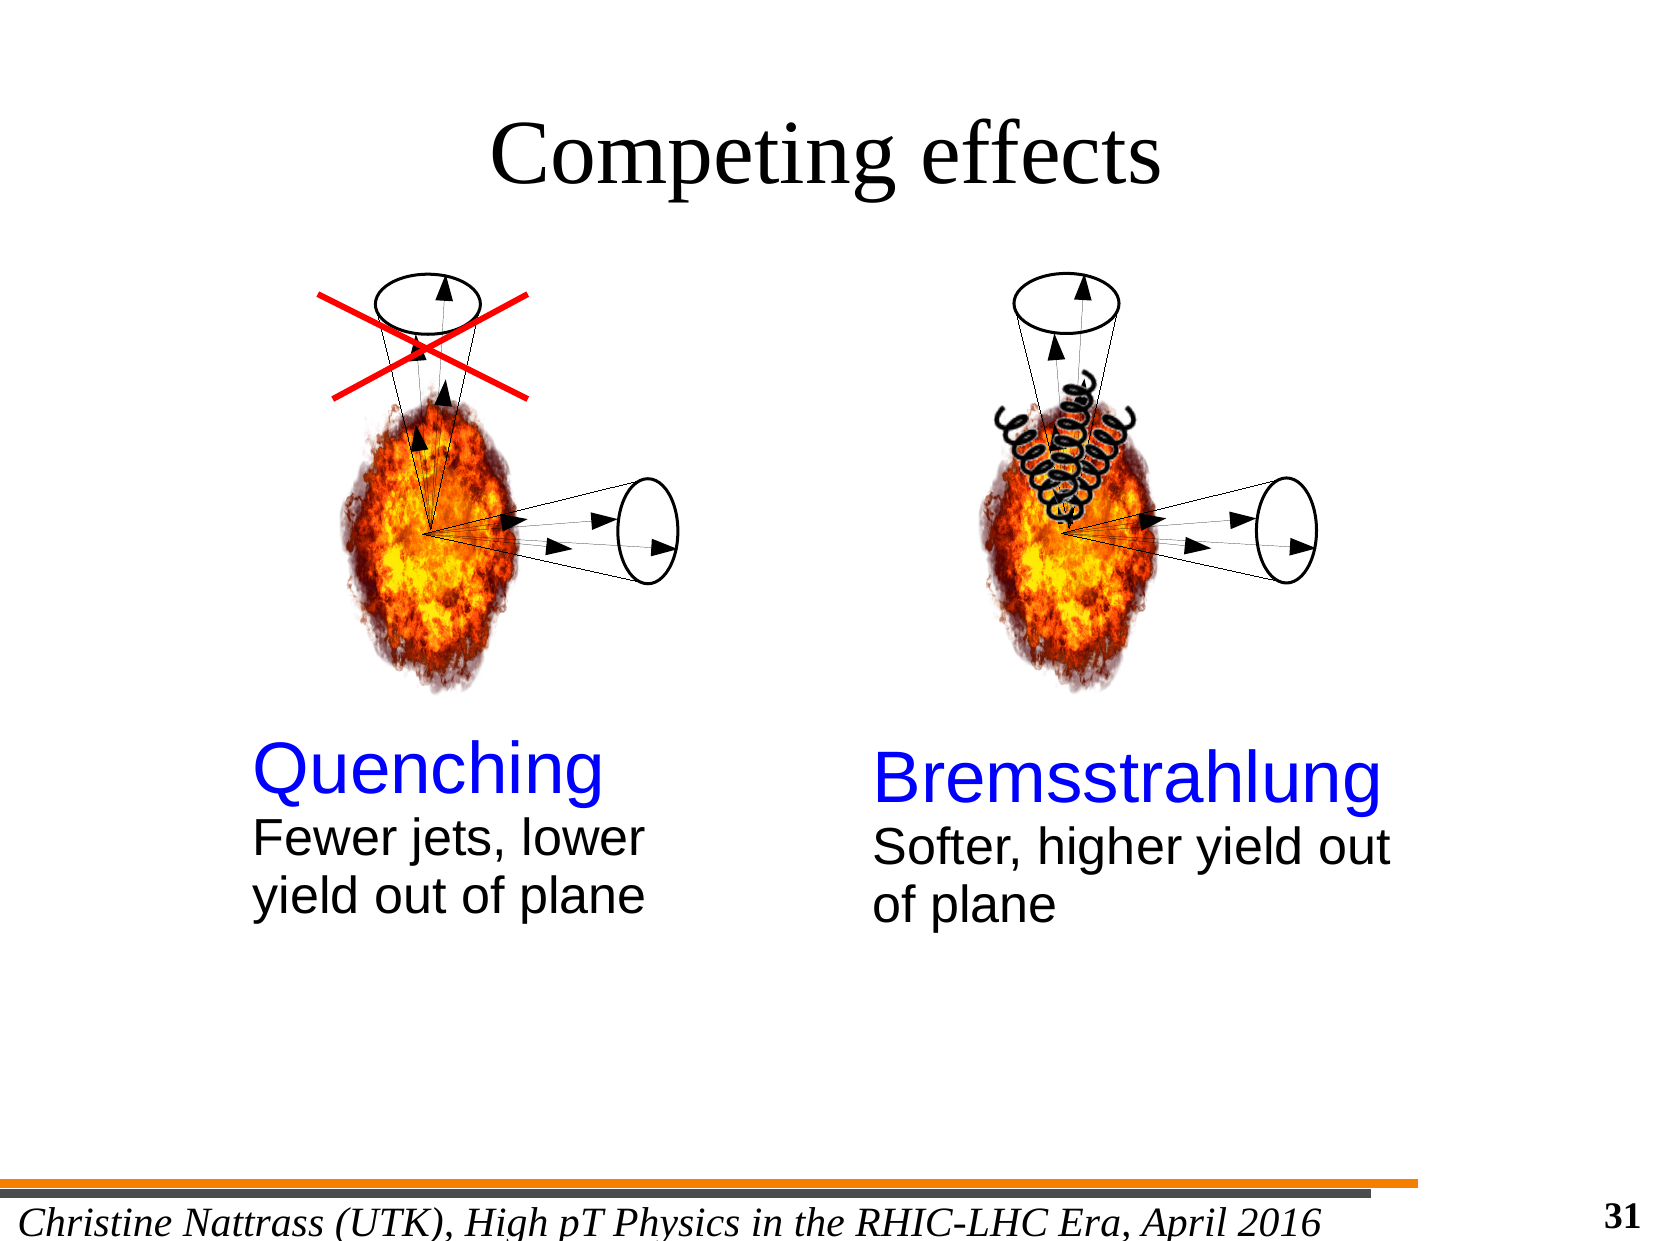

# Competing effects
Quenching
Fewer jets, lower yield out of plane
Bremsstrahlung
Softer, higher yield out of plane